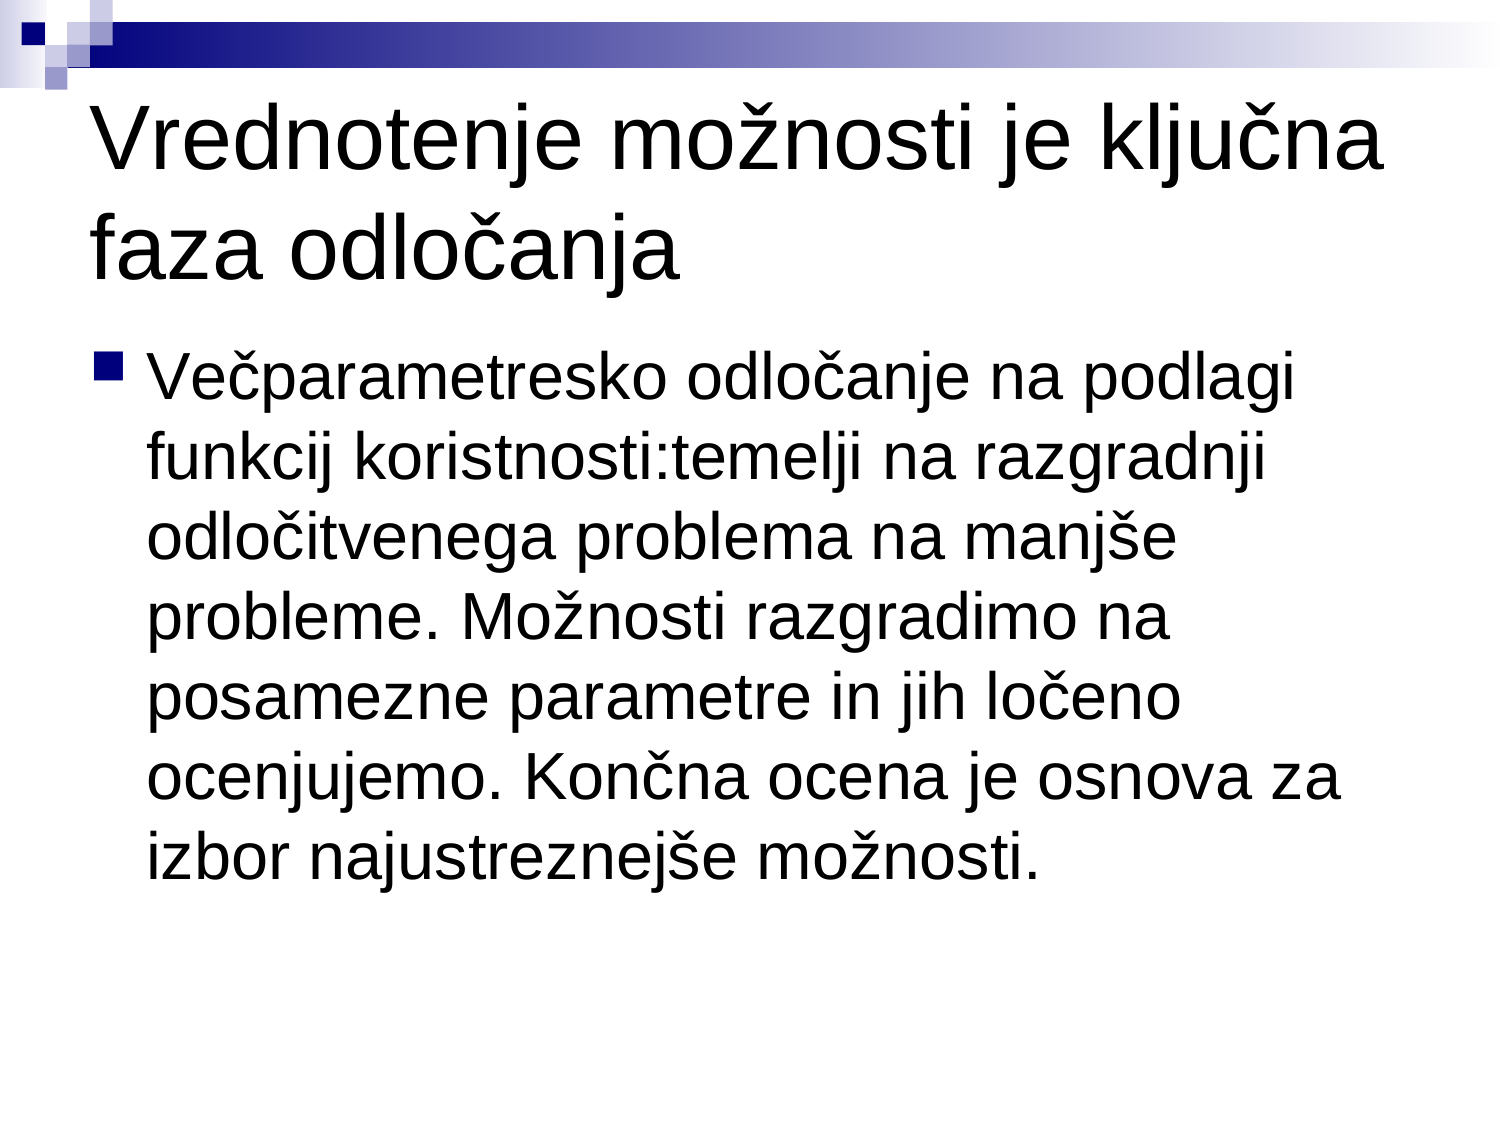

# Vrednotenje možnosti je ključna faza odločanja
Večparametresko odločanje na podlagi funkcij koristnosti:temelji na razgradnji odločitvenega problema na manjše probleme. Možnosti razgradimo na posamezne parametre in jih ločeno ocenjujemo. Končna ocena je osnova za izbor najustreznejše možnosti.